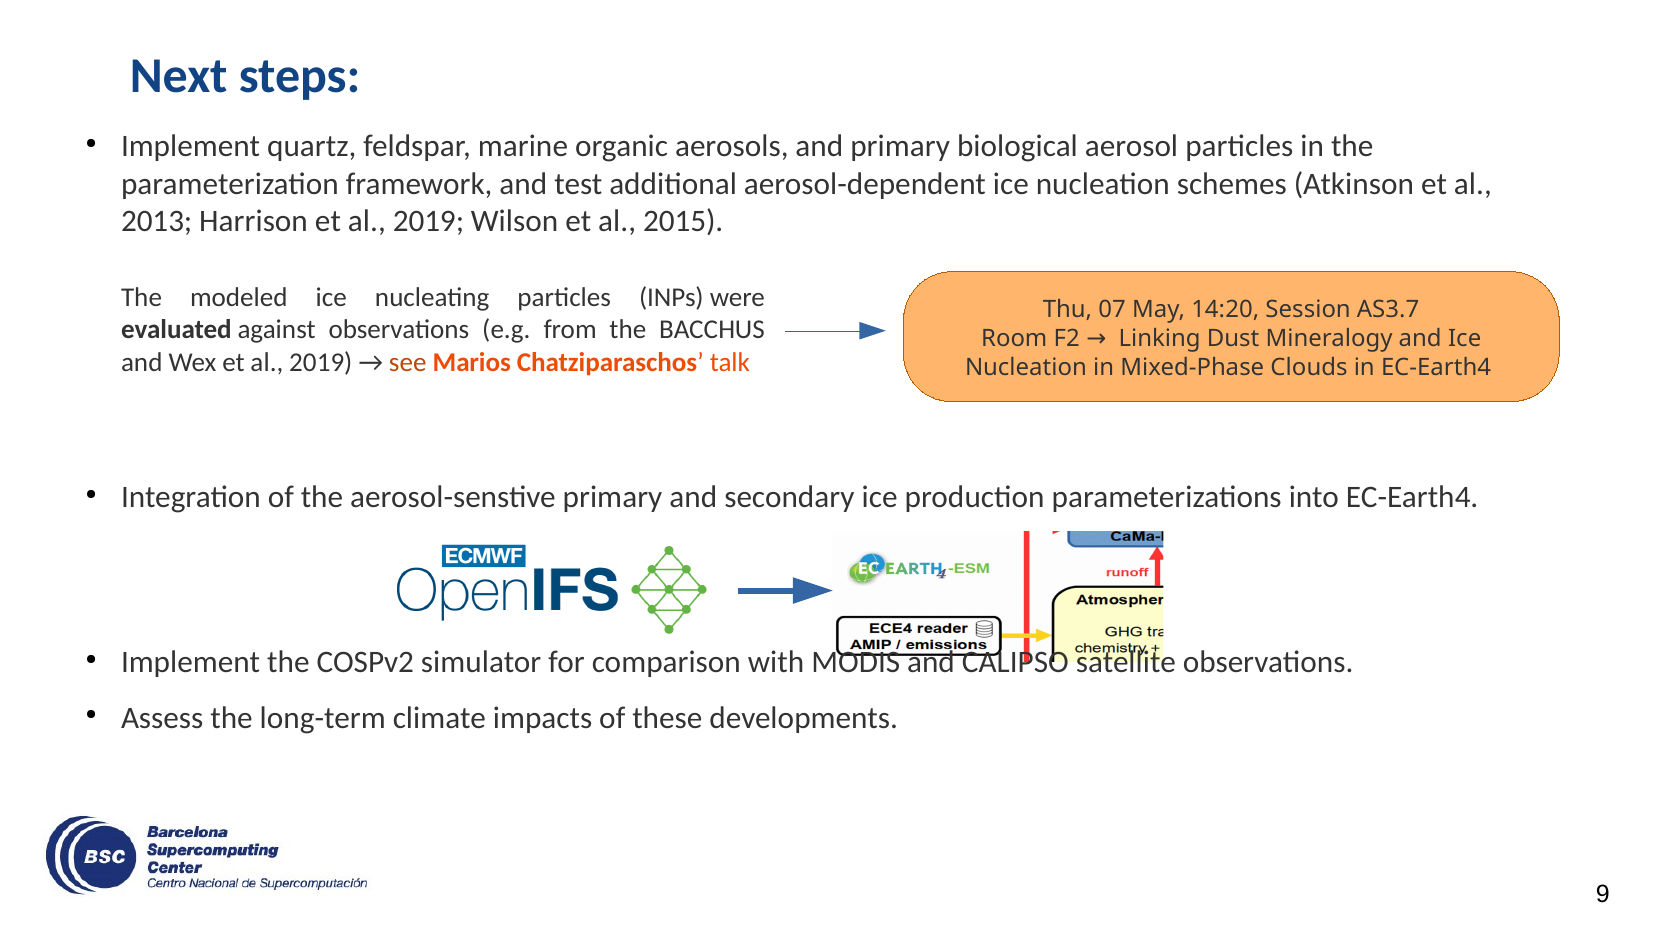

Next steps:
Implement quartz, feldspar, marine organic aerosols, and primary biological aerosol particles in the parameterization framework, and test additional aerosol-dependent ice nucleation schemes (Atkinson et al., 2013; Harrison et al., 2019; Wilson et al., 2015).
Integration of the aerosol-senstive primary and secondary ice production parameterizations into EC-Earth4.
Implement the COSPv2 simulator for comparison with MODIS and CALIPSO satellite observations.
Assess the long-term climate impacts of these developments.
The modeled ice nucleating particles (INPs) were evaluated against observations (e.g. from the BACCHUS and Wex et al., 2019) → see Marios Chatziparaschos’ talk
Thu, 07 May, 14:20, Session AS3.7
Room F2 → Linking Dust Mineralogy and Ice Nucleation in Mixed-Phase Clouds in EC-Earth4